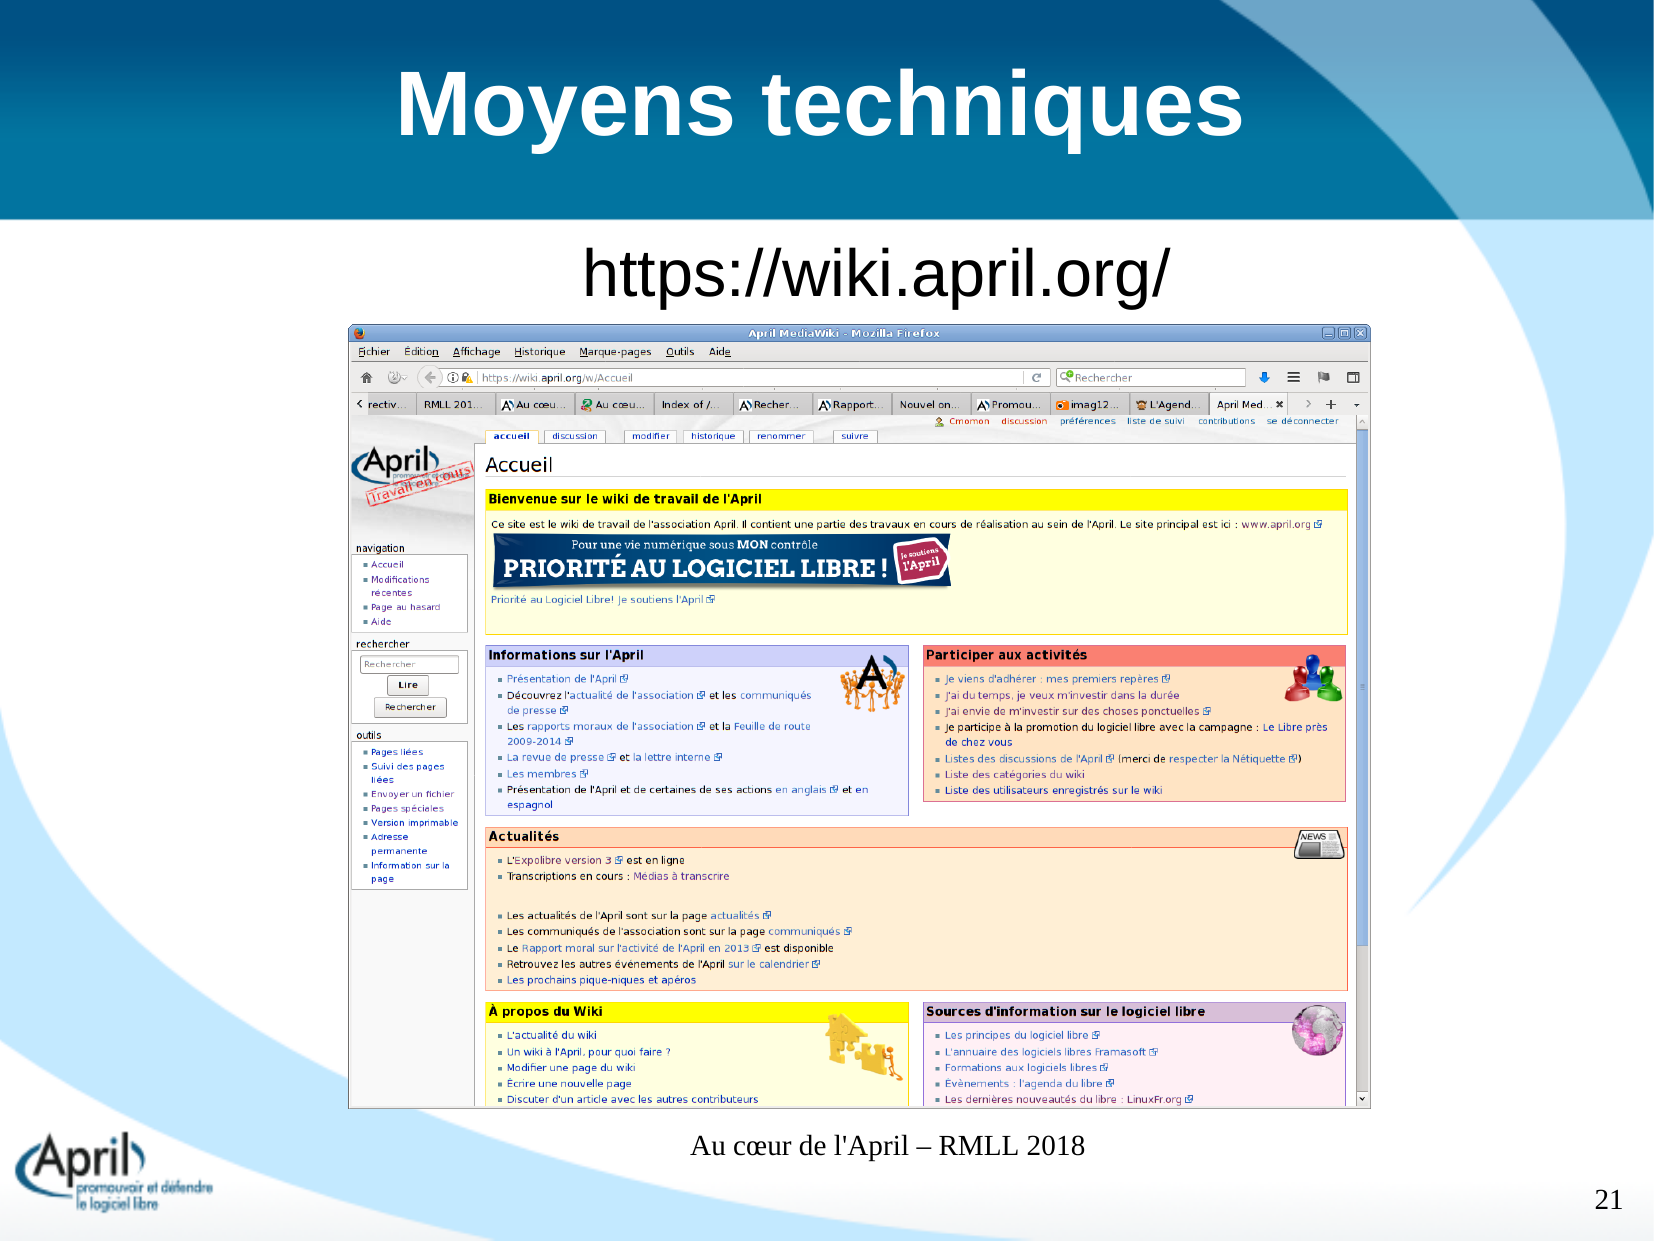

# Moyens techniques
https://wiki.april.org/
Au cœur de l'April – RMLL 2018
21